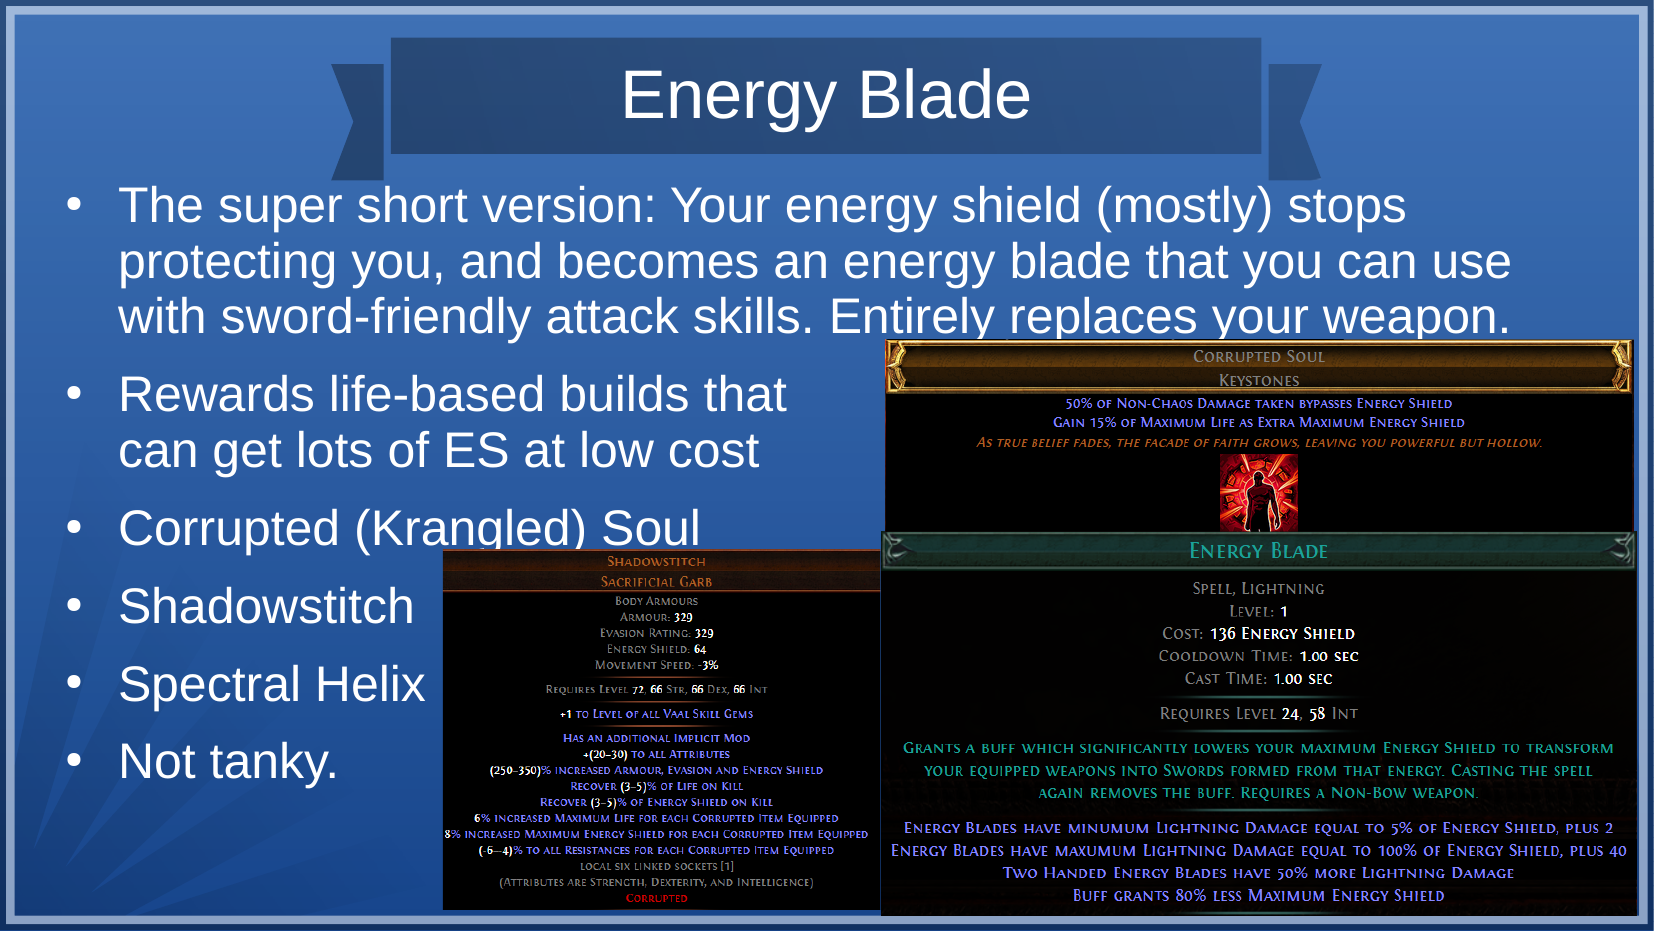

# Energy Blade
The super short version: Your energy shield (mostly) stops protecting you, and becomes an energy blade that you can use with sword-friendly attack skills. Entirely replaces your weapon.
Rewards life-based builds that can get lots of ES at low cost
Corrupted (Krangled) Soul
Shadowstitch
Spectral Helix
Not tanky.